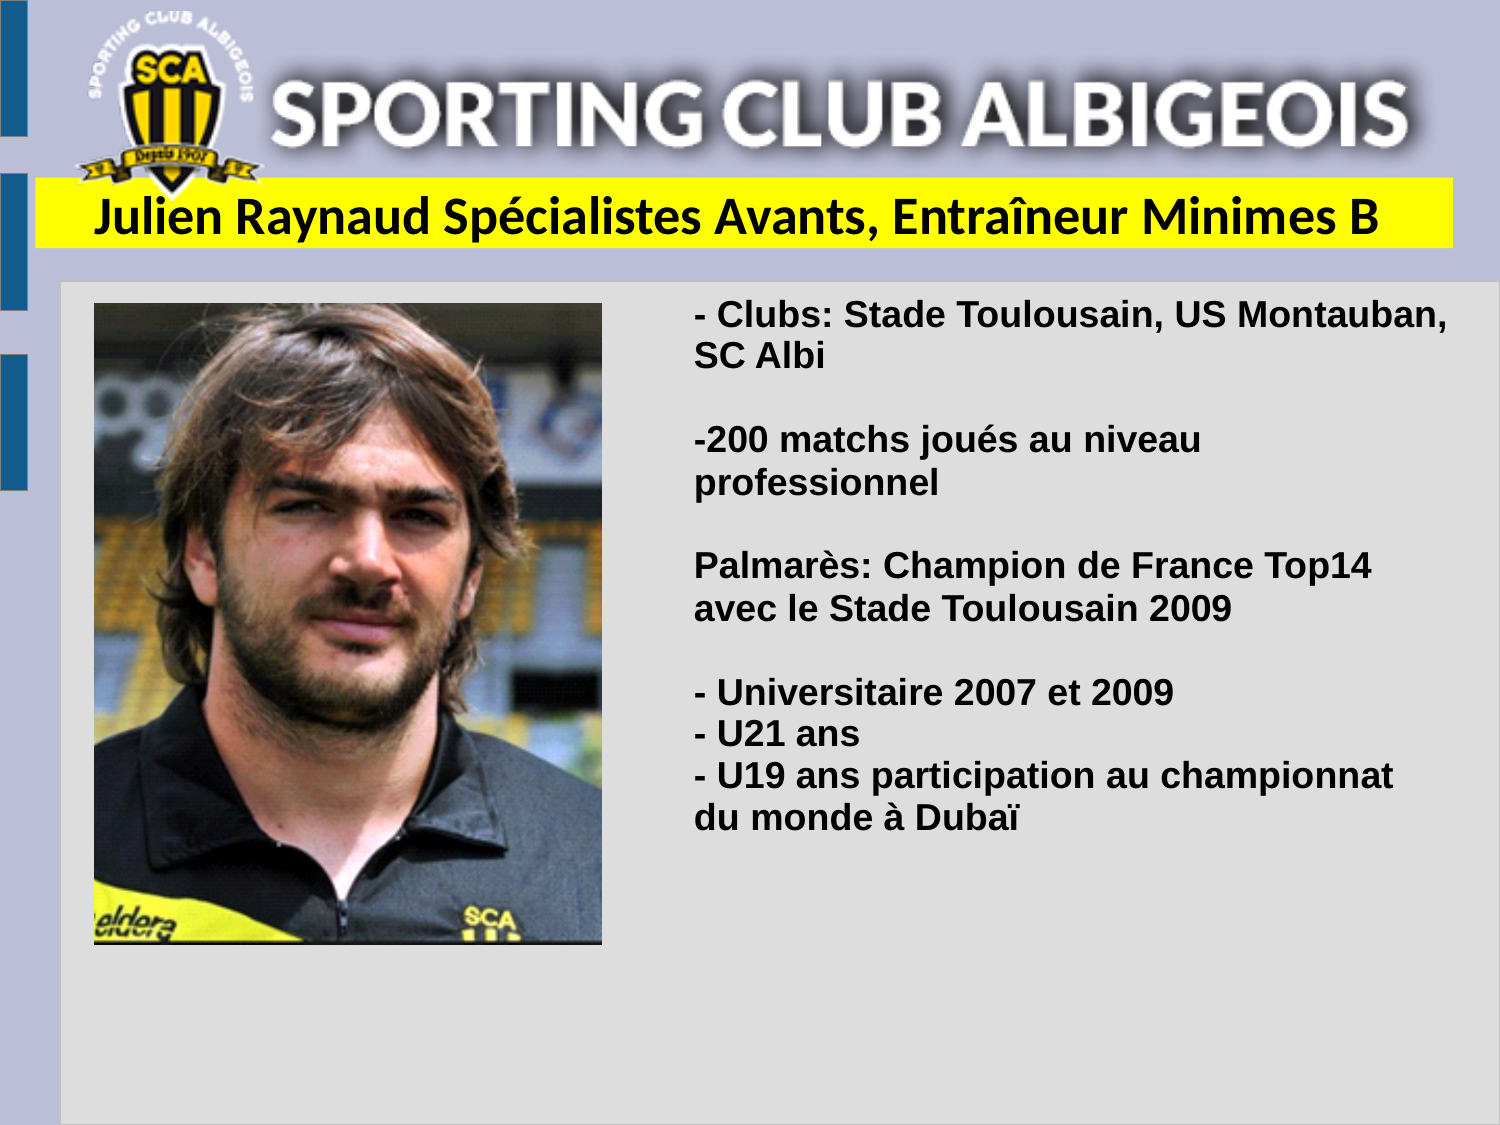

Julien Raynaud Spécialistes Avants, Entraîneur Minimes B
- Clubs: Stade Toulousain, US Montauban, SC Albi
-200 matchs joués au niveau professionnel
Palmarès: Champion de France Top14 avec le Stade Toulousain 2009
- Universitaire 2007 et 2009
- U21 ans
- U19 ans participation au championnat du monde à Dubaï
-